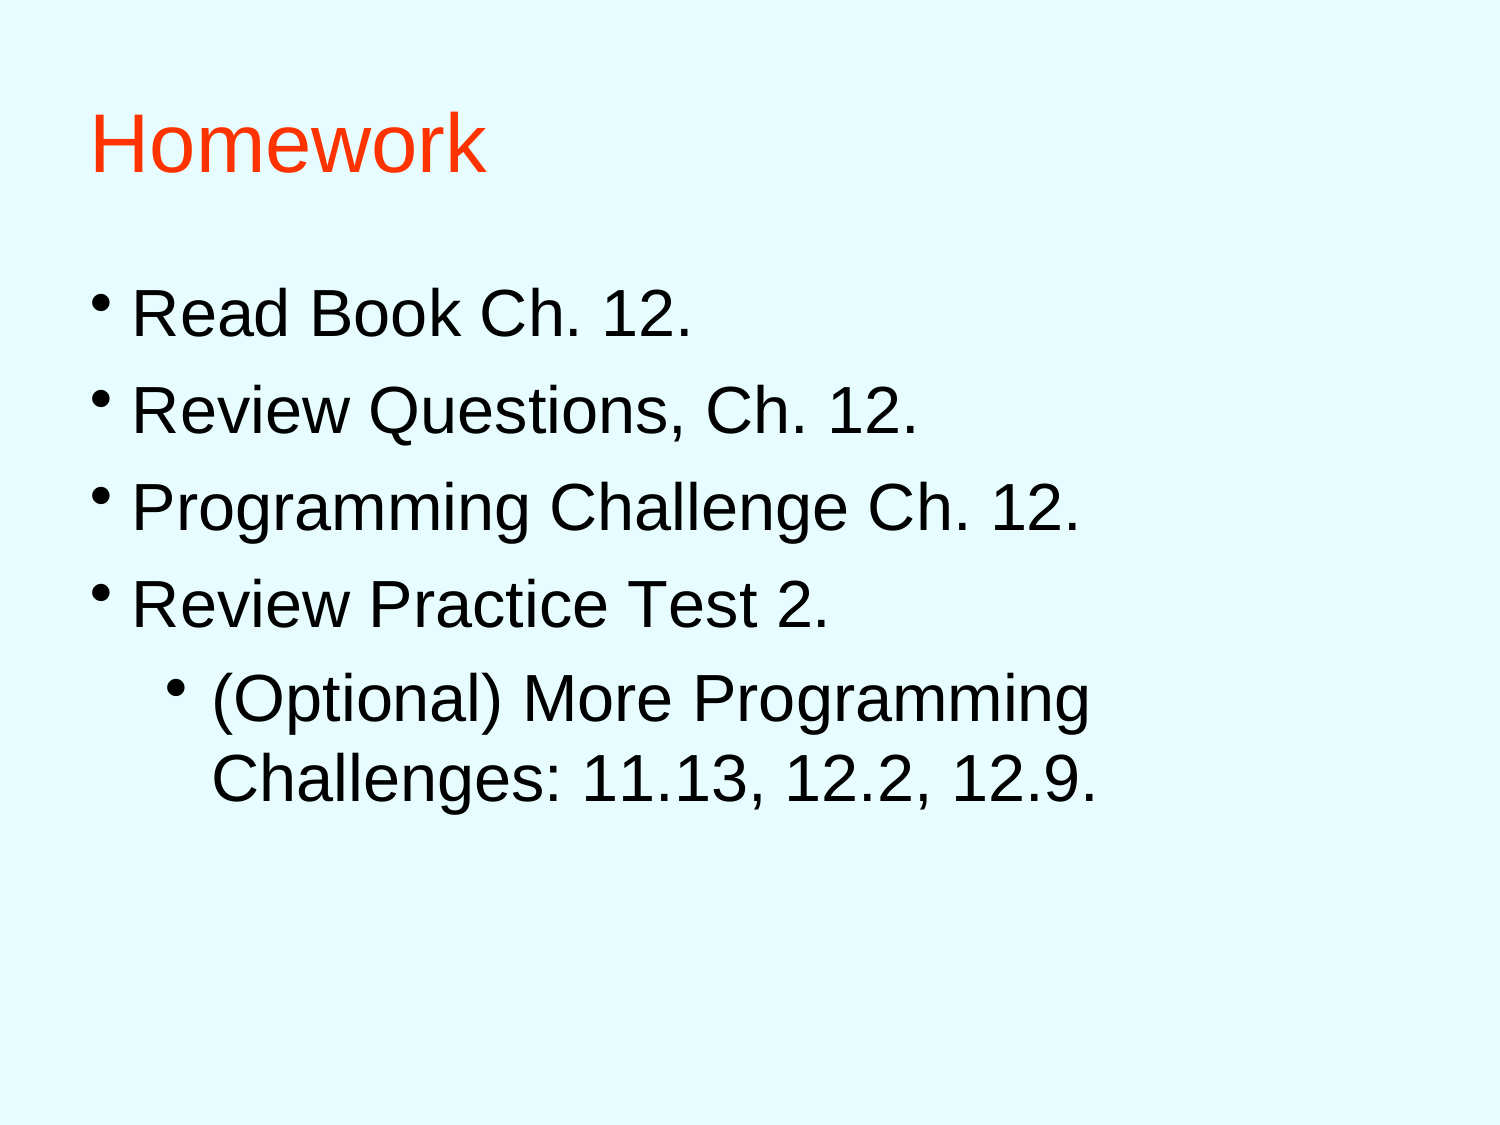

# Homework
 Read Book Ch. 12.
 Review Questions, Ch. 12.
 Programming Challenge Ch. 12.
 Review Practice Test 2.
(Optional) More Programming Challenges: 11.13, 12.2, 12.9.